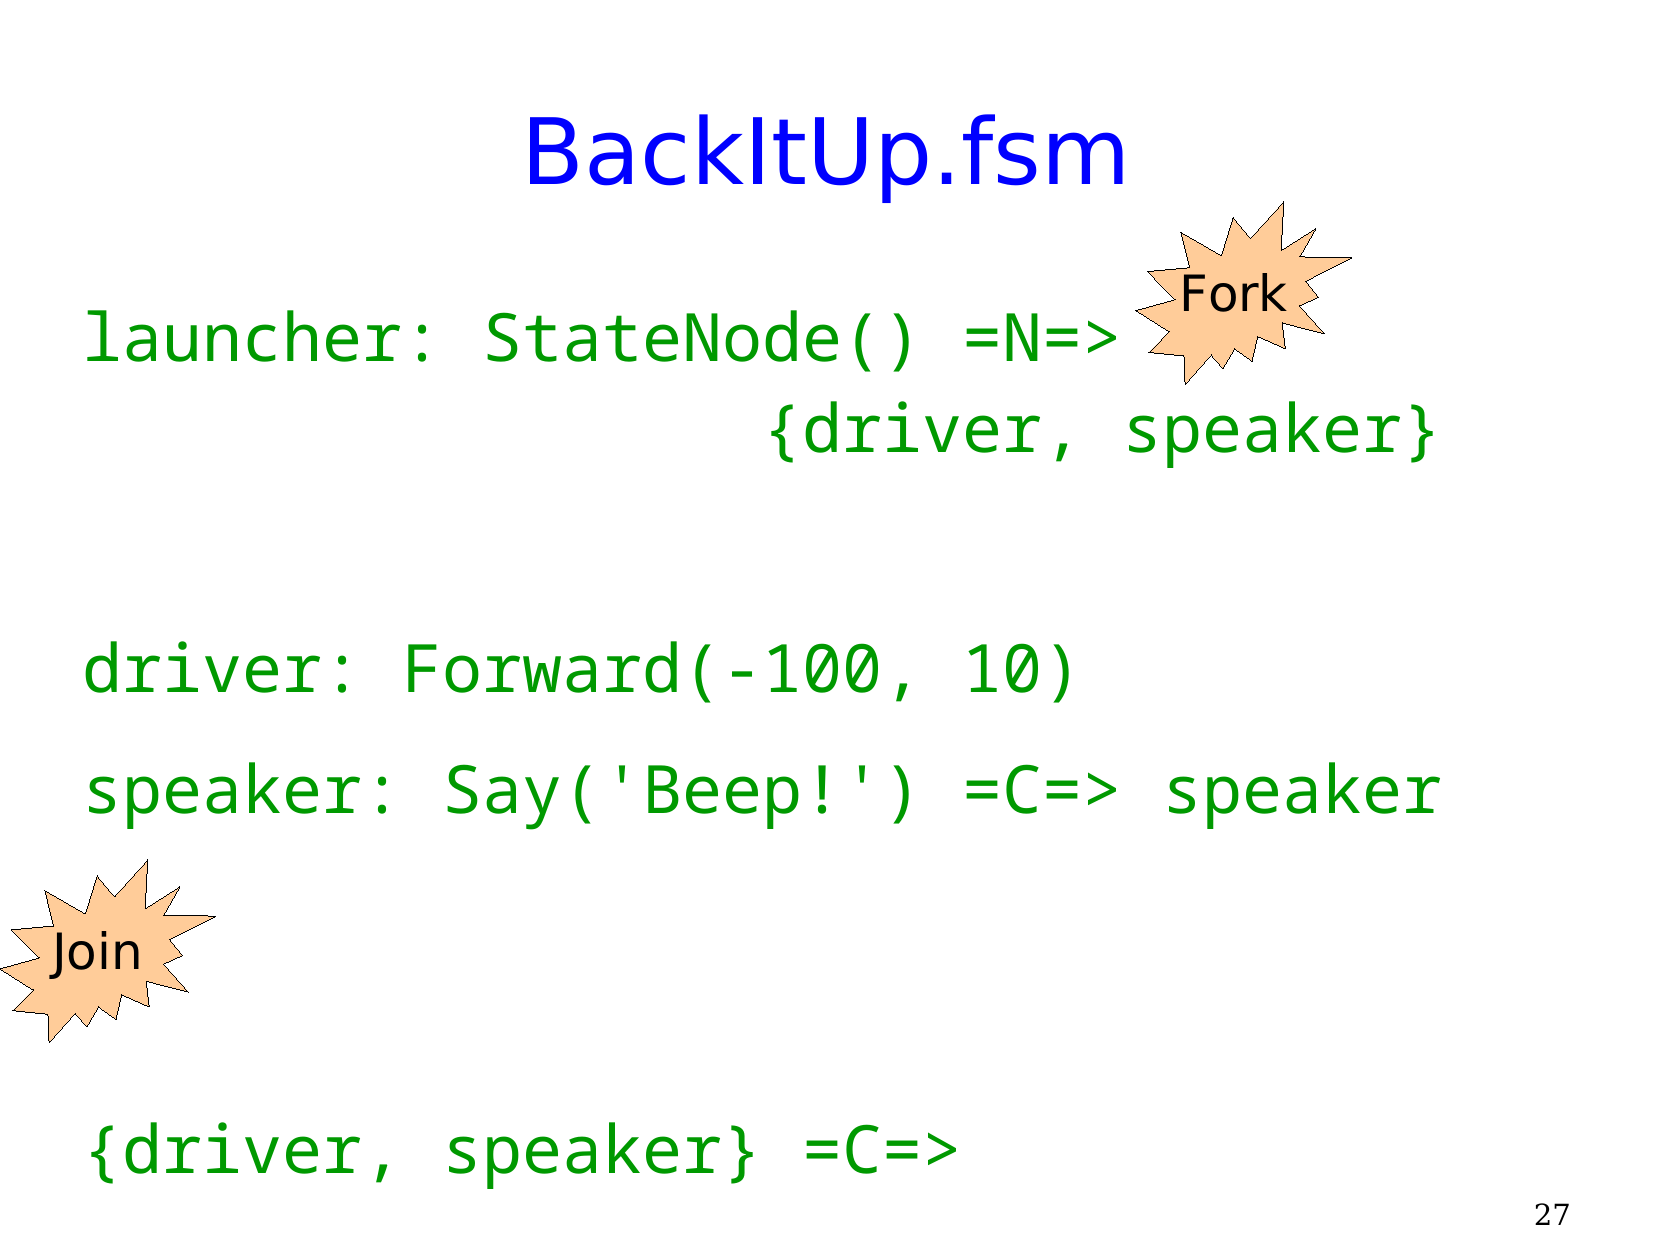

# BackItUp.fsm
Fork
launcher: StateNode() =N=>
 {driver, speaker}
driver: Forward(-100, 10)
speaker: Say('Beep!') =C=> speaker
{driver, speaker} =C=>
 finisher: Say('Safety First!')
Join
27